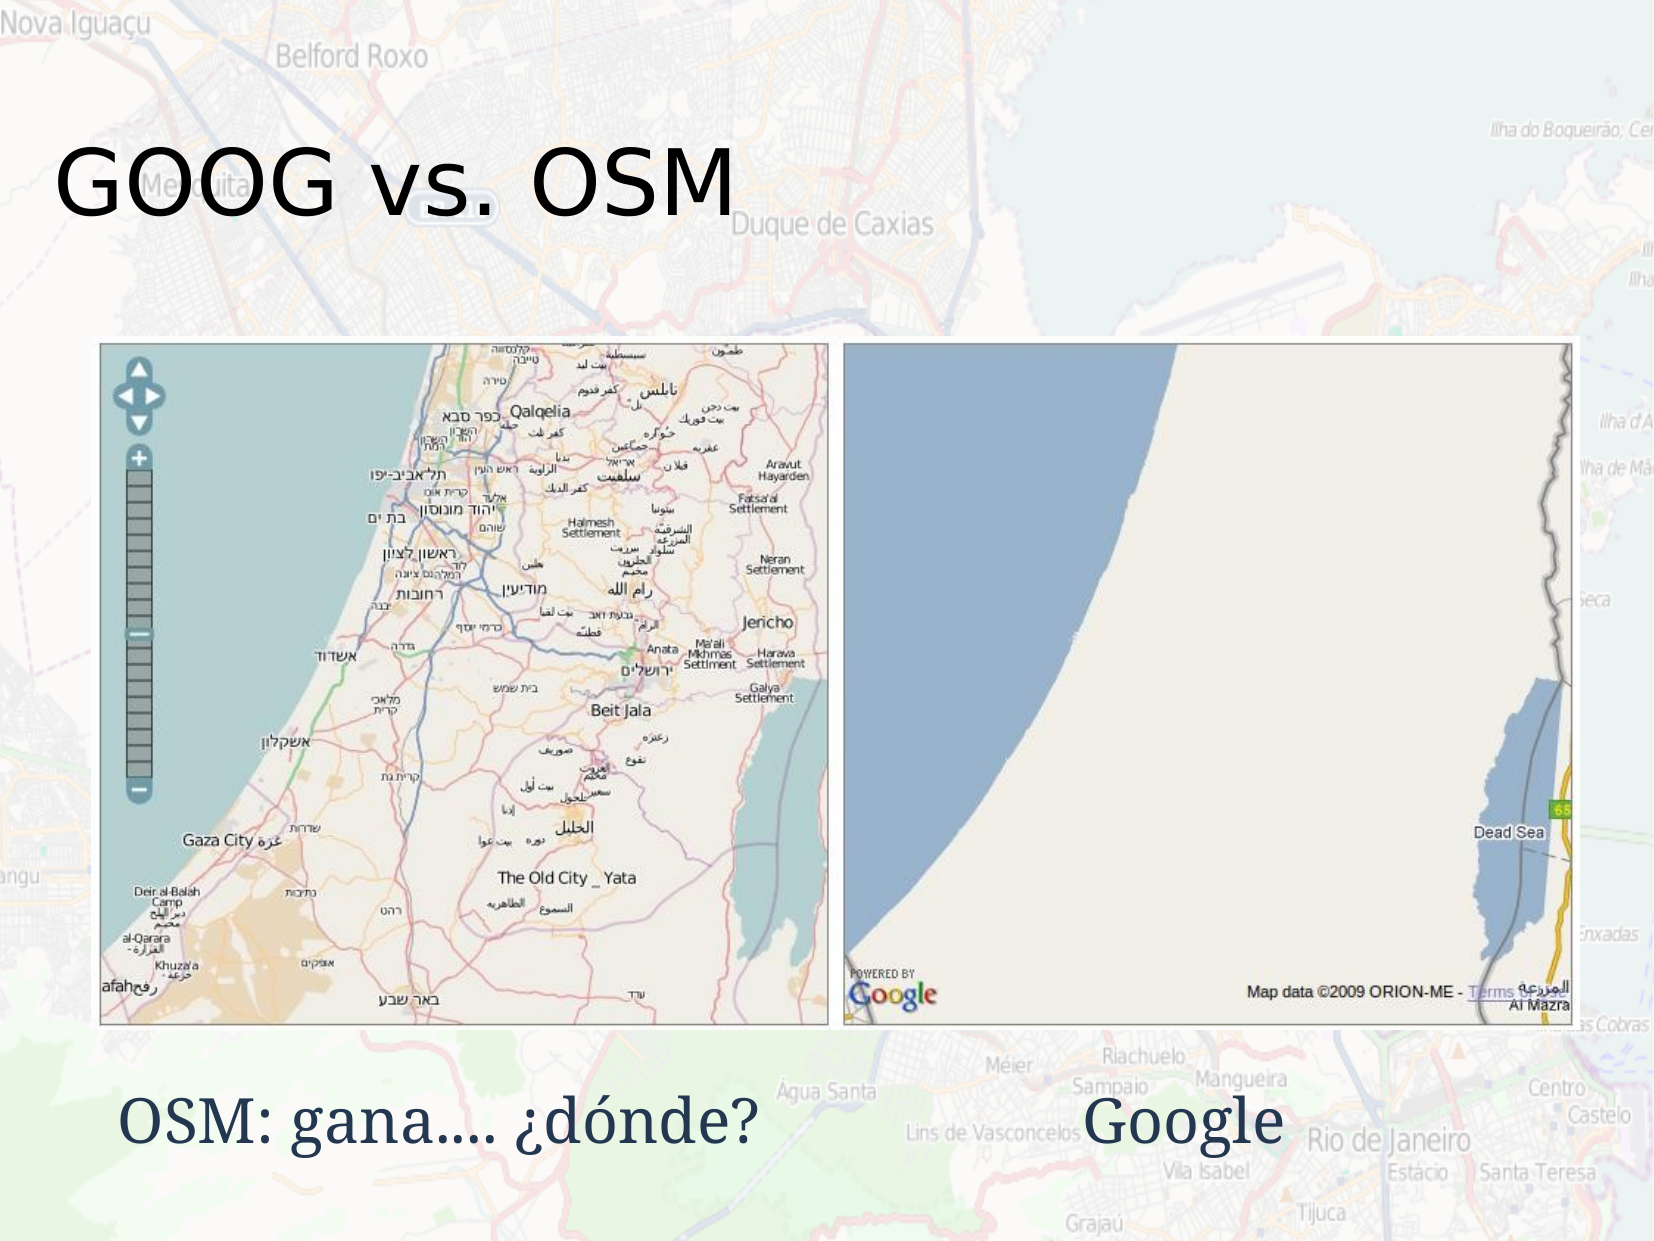

# GOOG vs. OSM
OSM: gana.... ¿dónde?
Google